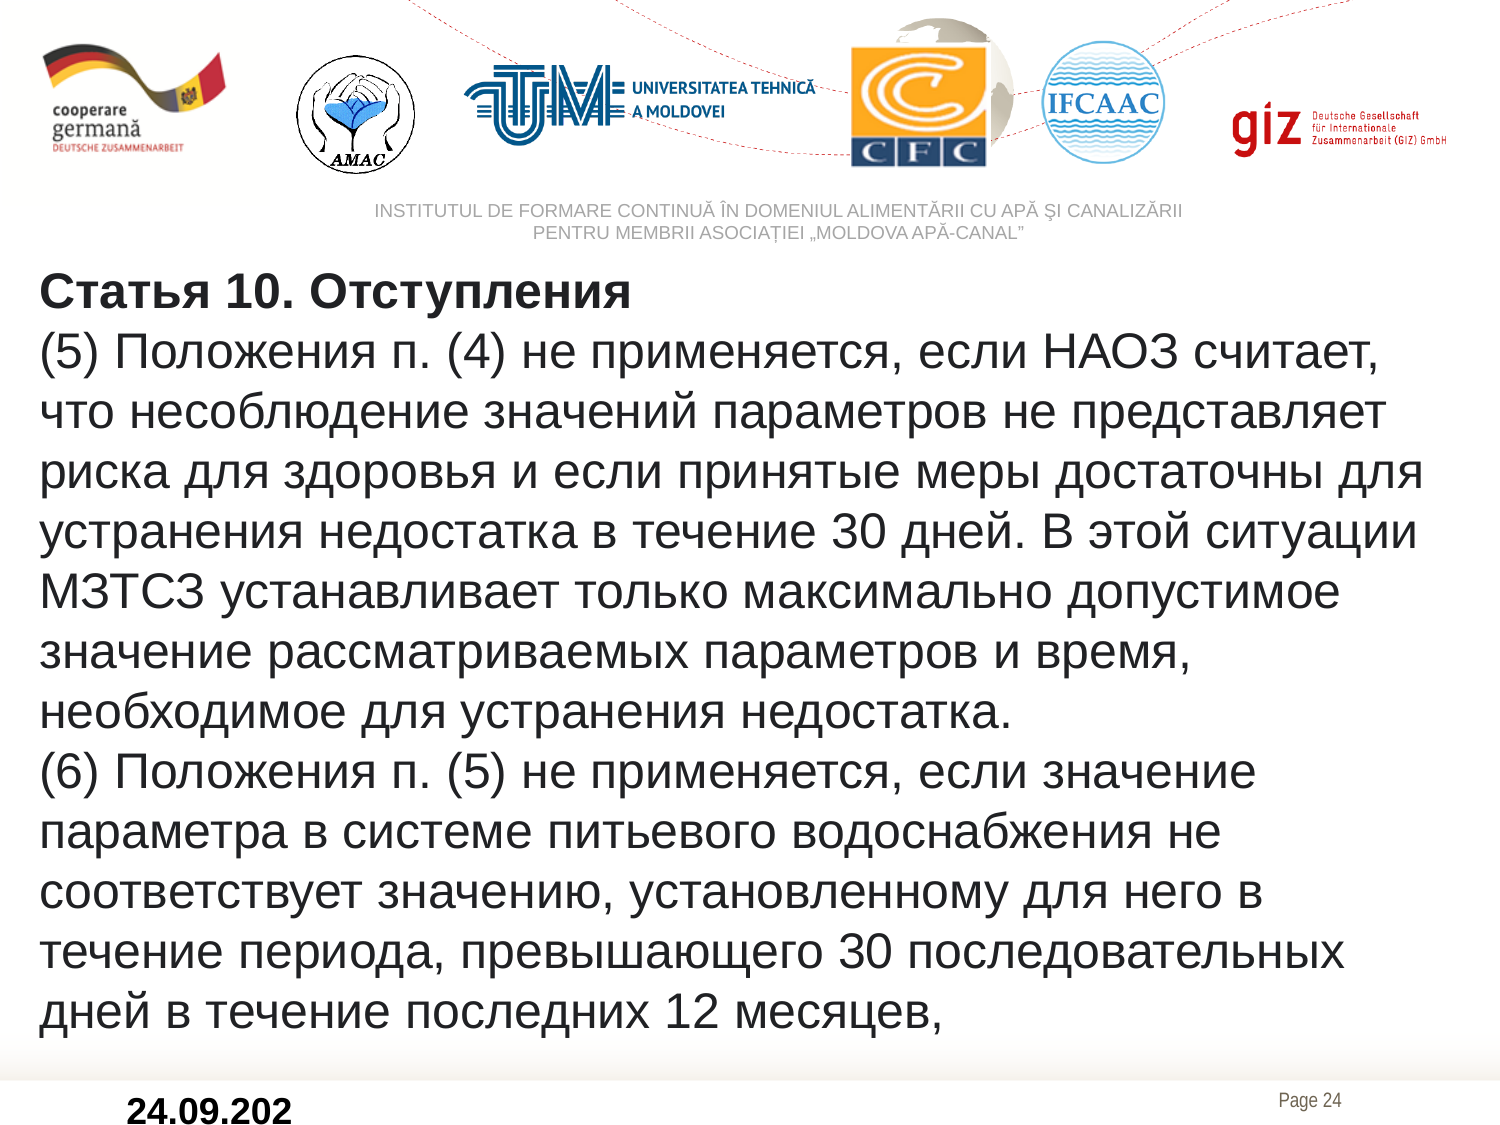

INSTITUTUL DE FORMARE CONTINUĂ ÎN DOMENIUL ALIMENTĂRII CU APĂ ŞI CANALIZĂRII
PENTRU MEMBRII ASOCIAȚIEI „MOLDOVA APĂ-CANAL”
# Статья 10. Отступления (5) Положения п. (4) не применяется, если НАОЗ считает, что несоблюдение значений параметров не представляет риска для здоровья и если принятые меры достаточны для устранения недостатка в течение 30 дней. В этой ситуации МЗТСЗ устанавливает только максимально допустимое значение рассматриваемых параметров и время, необходимое для устранения недостатка. (6) Положения п. (5) не применяется, если значение параметра в системе питьевого водоснабжения не соответствует значению, установленному для него в течение периода, превышающего 30 последовательных дней в течение последних 12 месяцев,